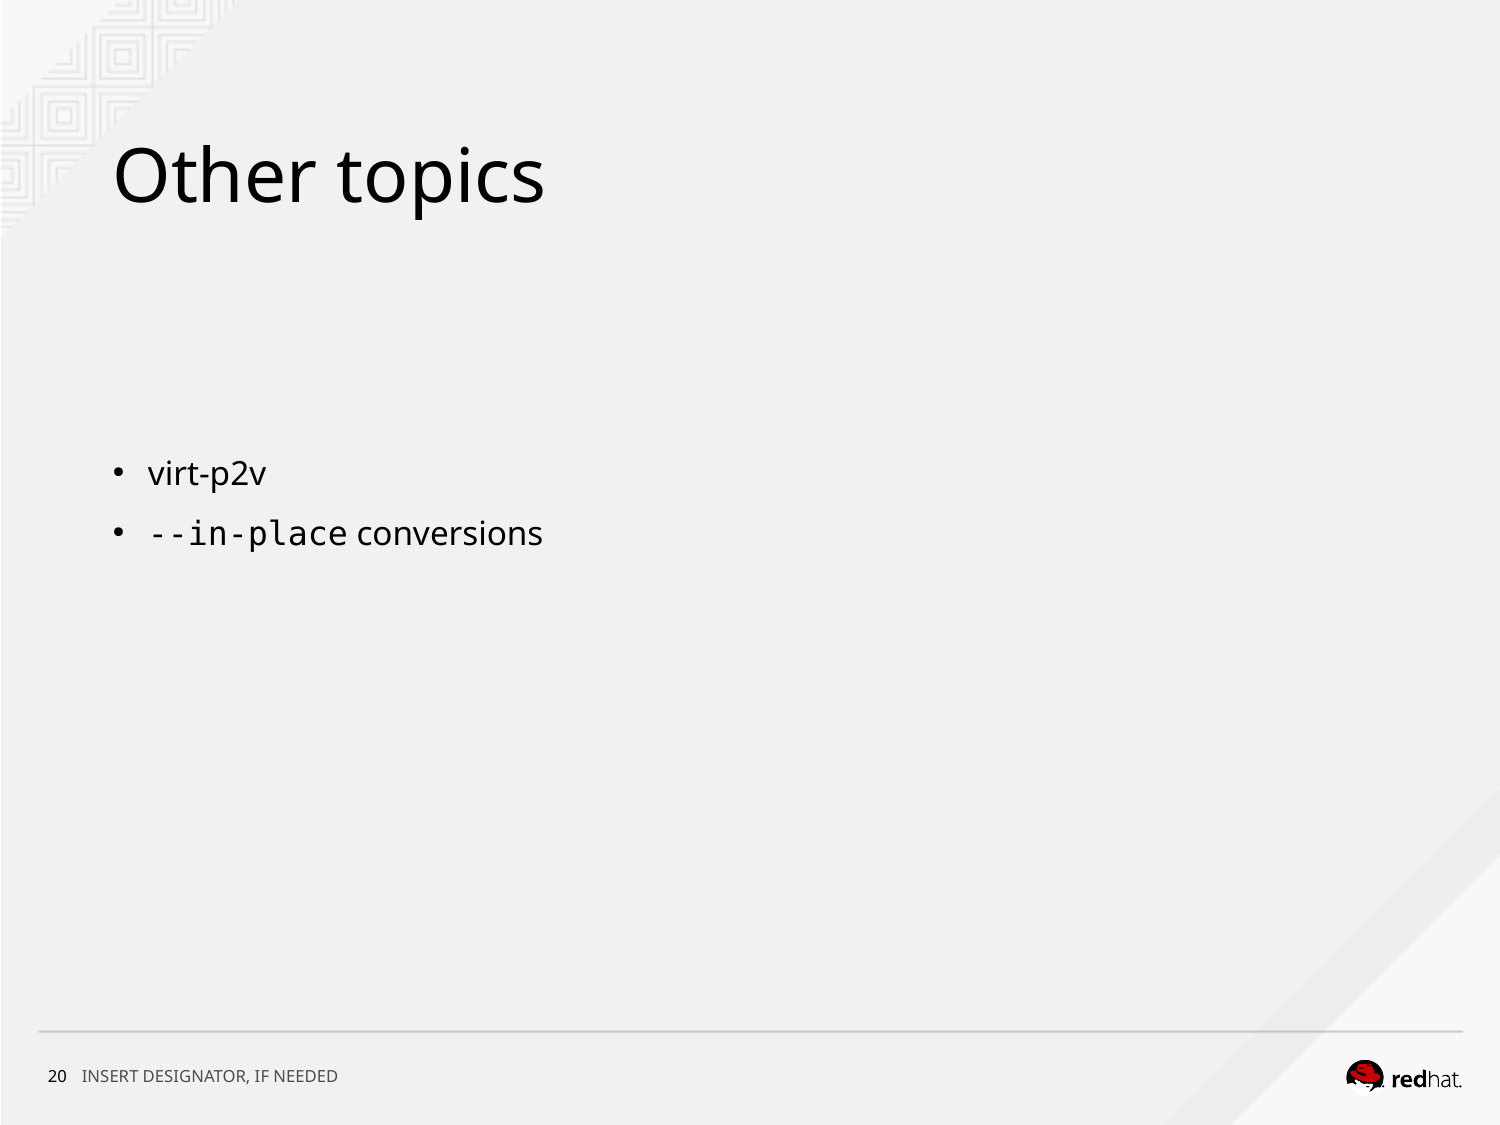

# Other topics
virt-p2v
--in-place conversions
20
INSERT DESIGNATOR, IF NEEDED